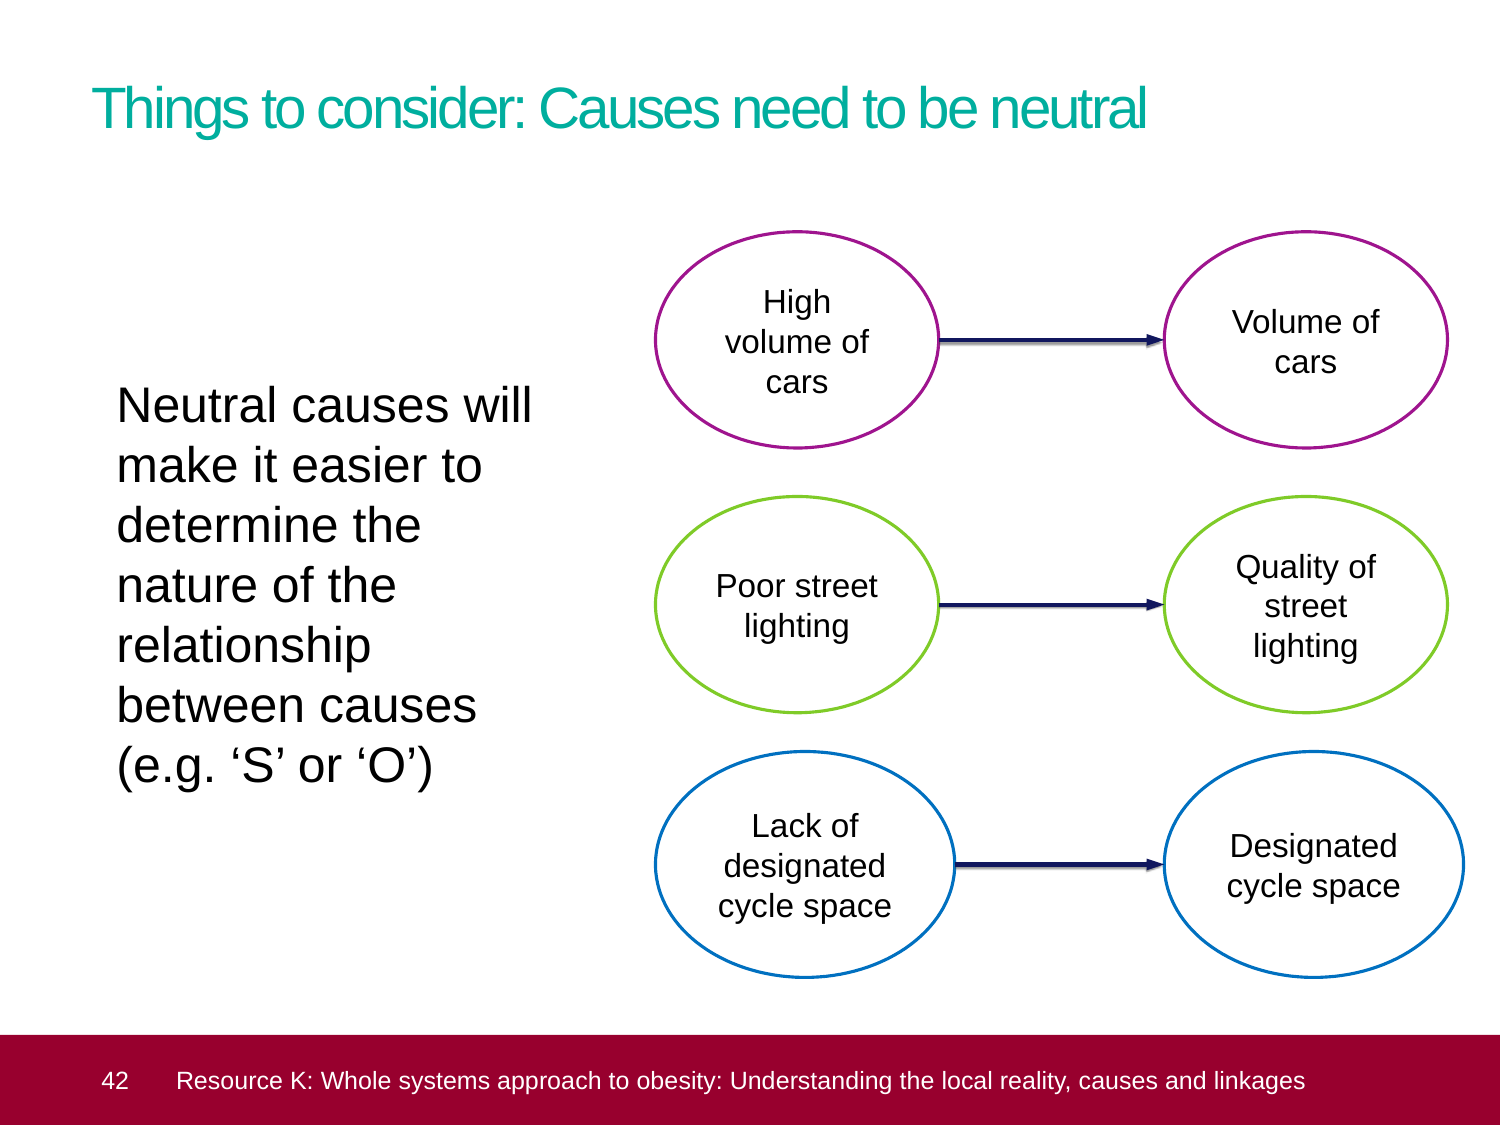

# Things to consider: Causes need to be neutral
High volume of cars
Volume of cars
Poor street lighting
Quality of street lighting
Lack of designated cycle space
Designated cycle space
Neutral causes will make it easier to determine the nature of the relationship between causes (e.g. ‘S’ or ‘O’)
 35
Resource K: Whole systems approach to obesity: Understanding the local reality, causes and linkages